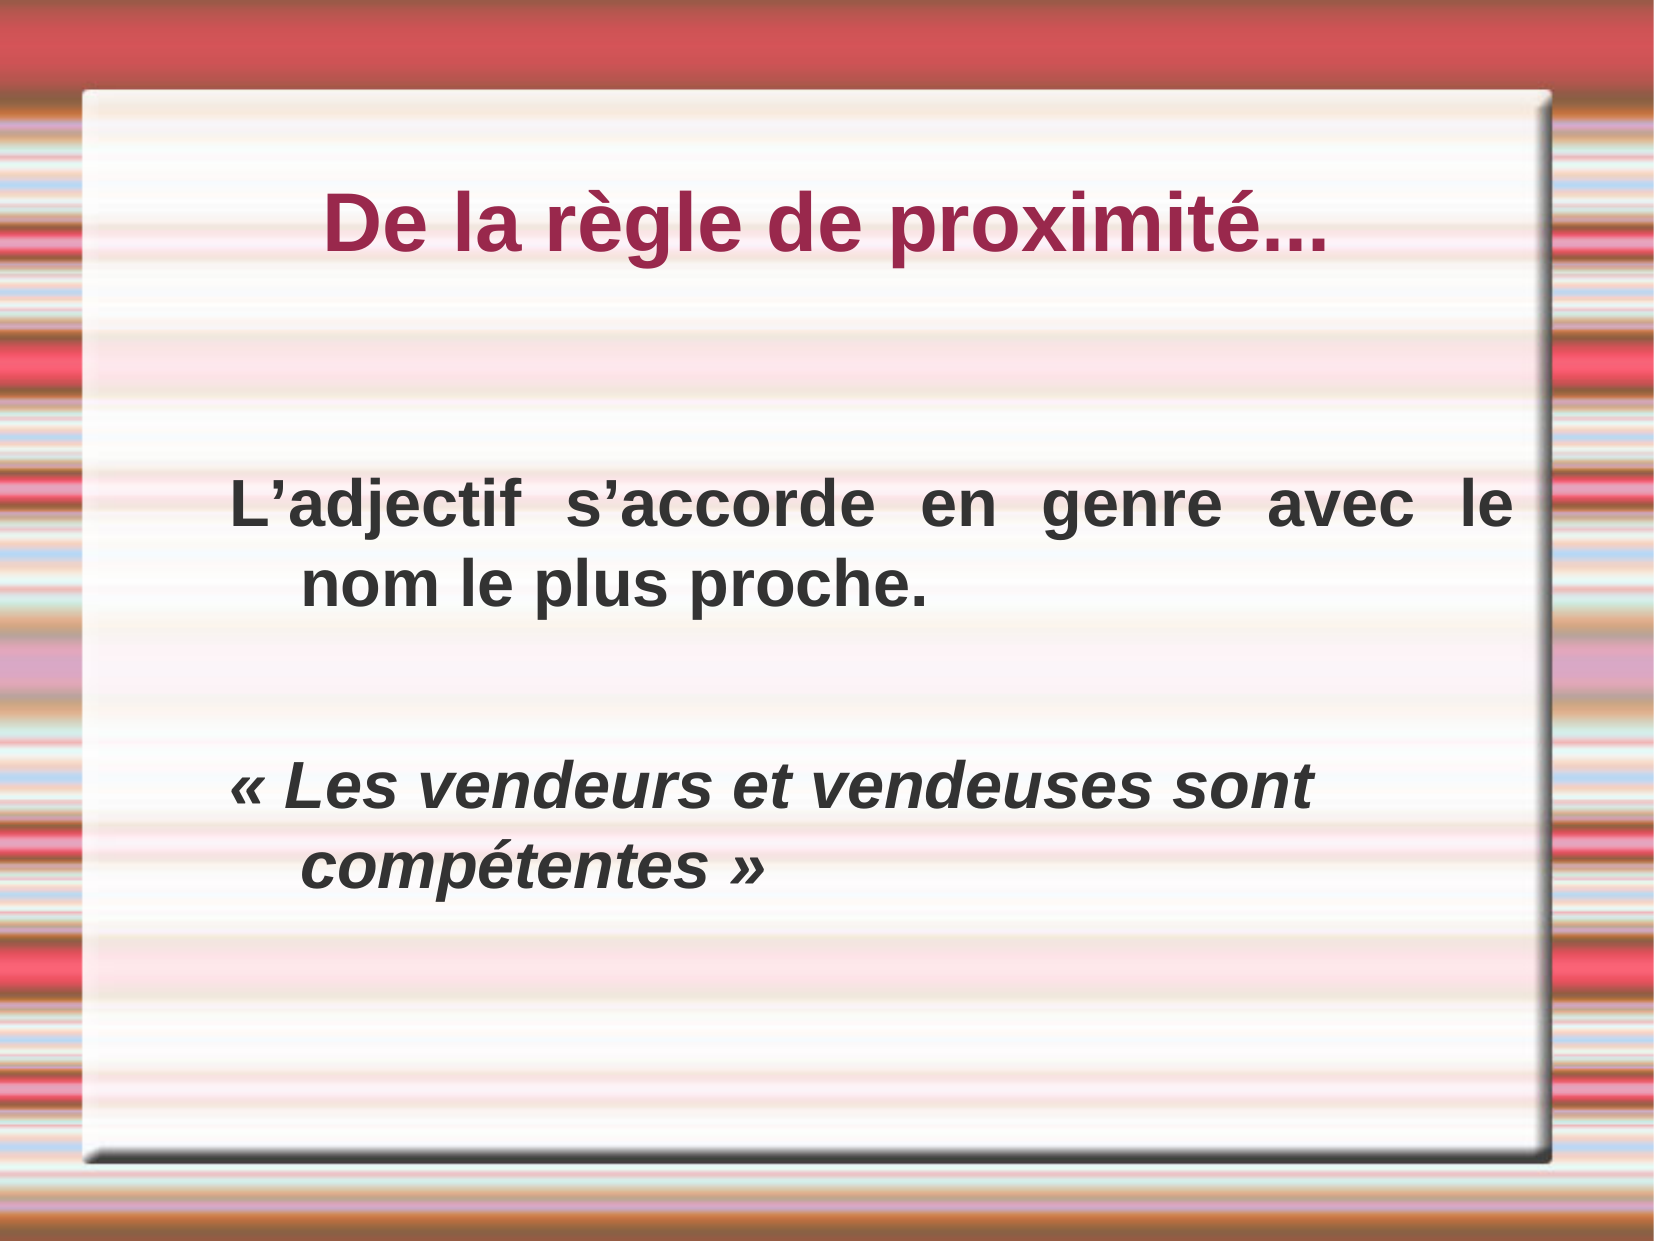

# De la règle de proximité...
L’adjectif s’accorde en genre avec le nom le plus proche.
« Les vendeurs et vendeuses sont compétentes »